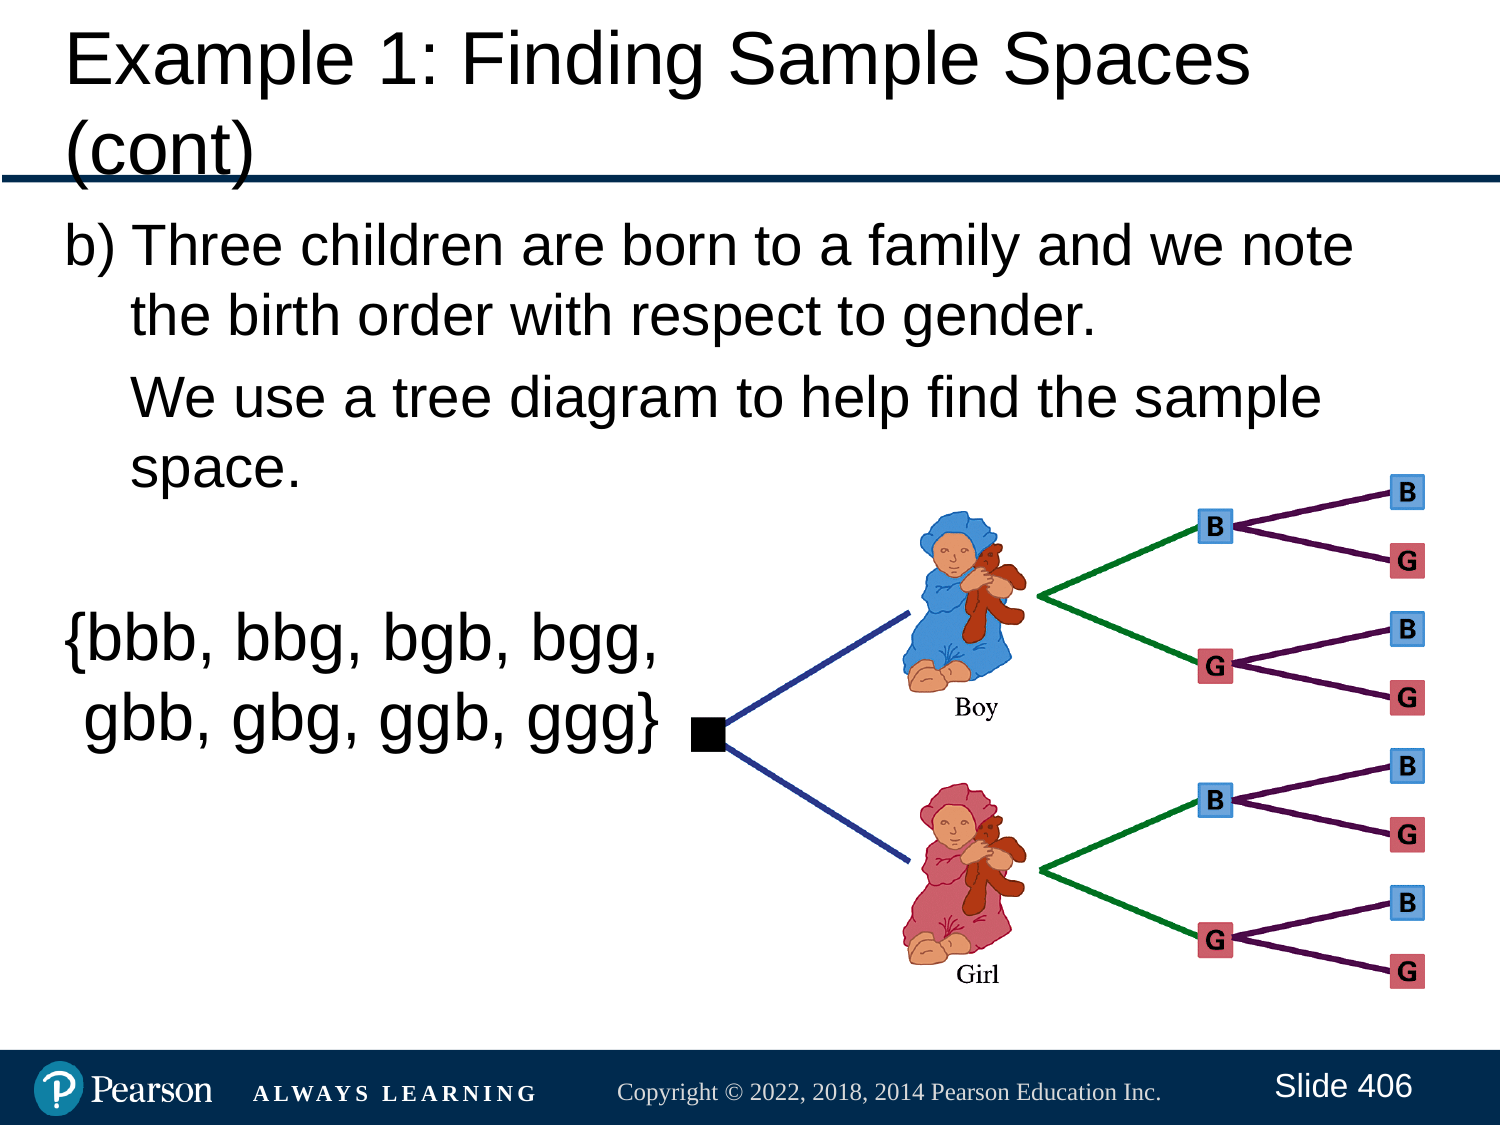

# Example 1: Finding Sample Spaces (cont)
b) Three children are born to a family and we note the birth order with respect to gender.
	We use a tree diagram to help find the sample space.
{bbb, bbg, bgb, bgg,
 gbb, gbg, ggb, ggg}